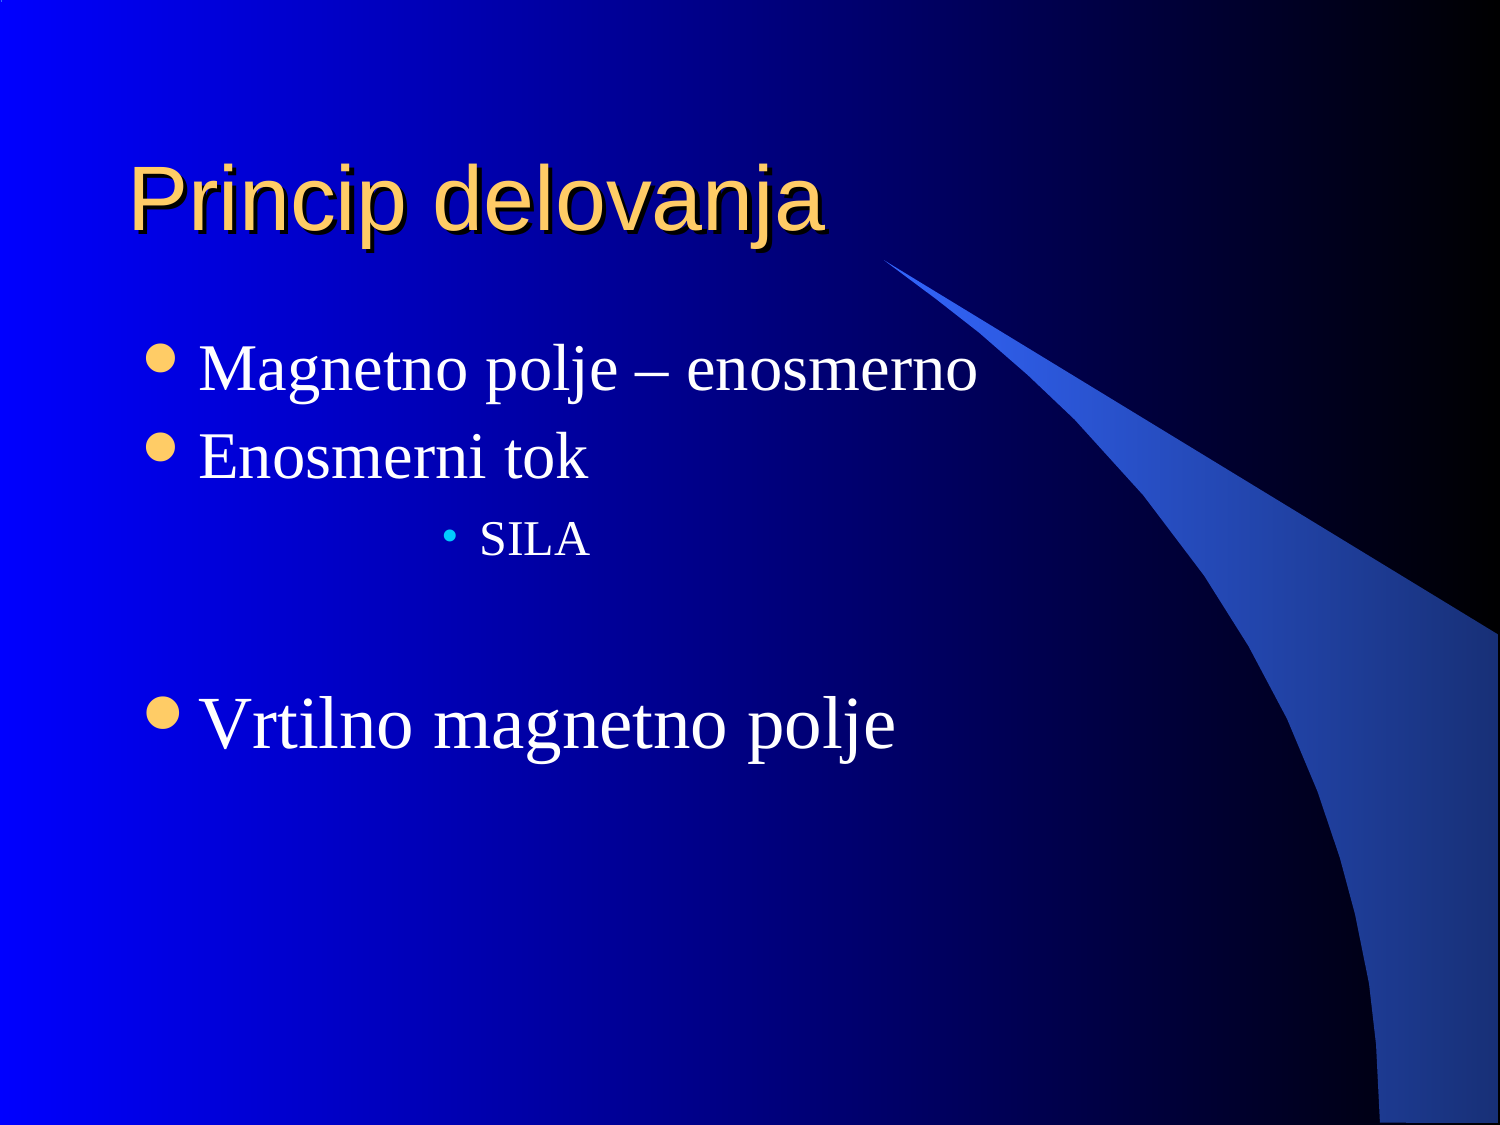

# Princip delovanja
Magnetno polje – enosmerno
Enosmerni tok
SILA
Vrtilno magnetno polje